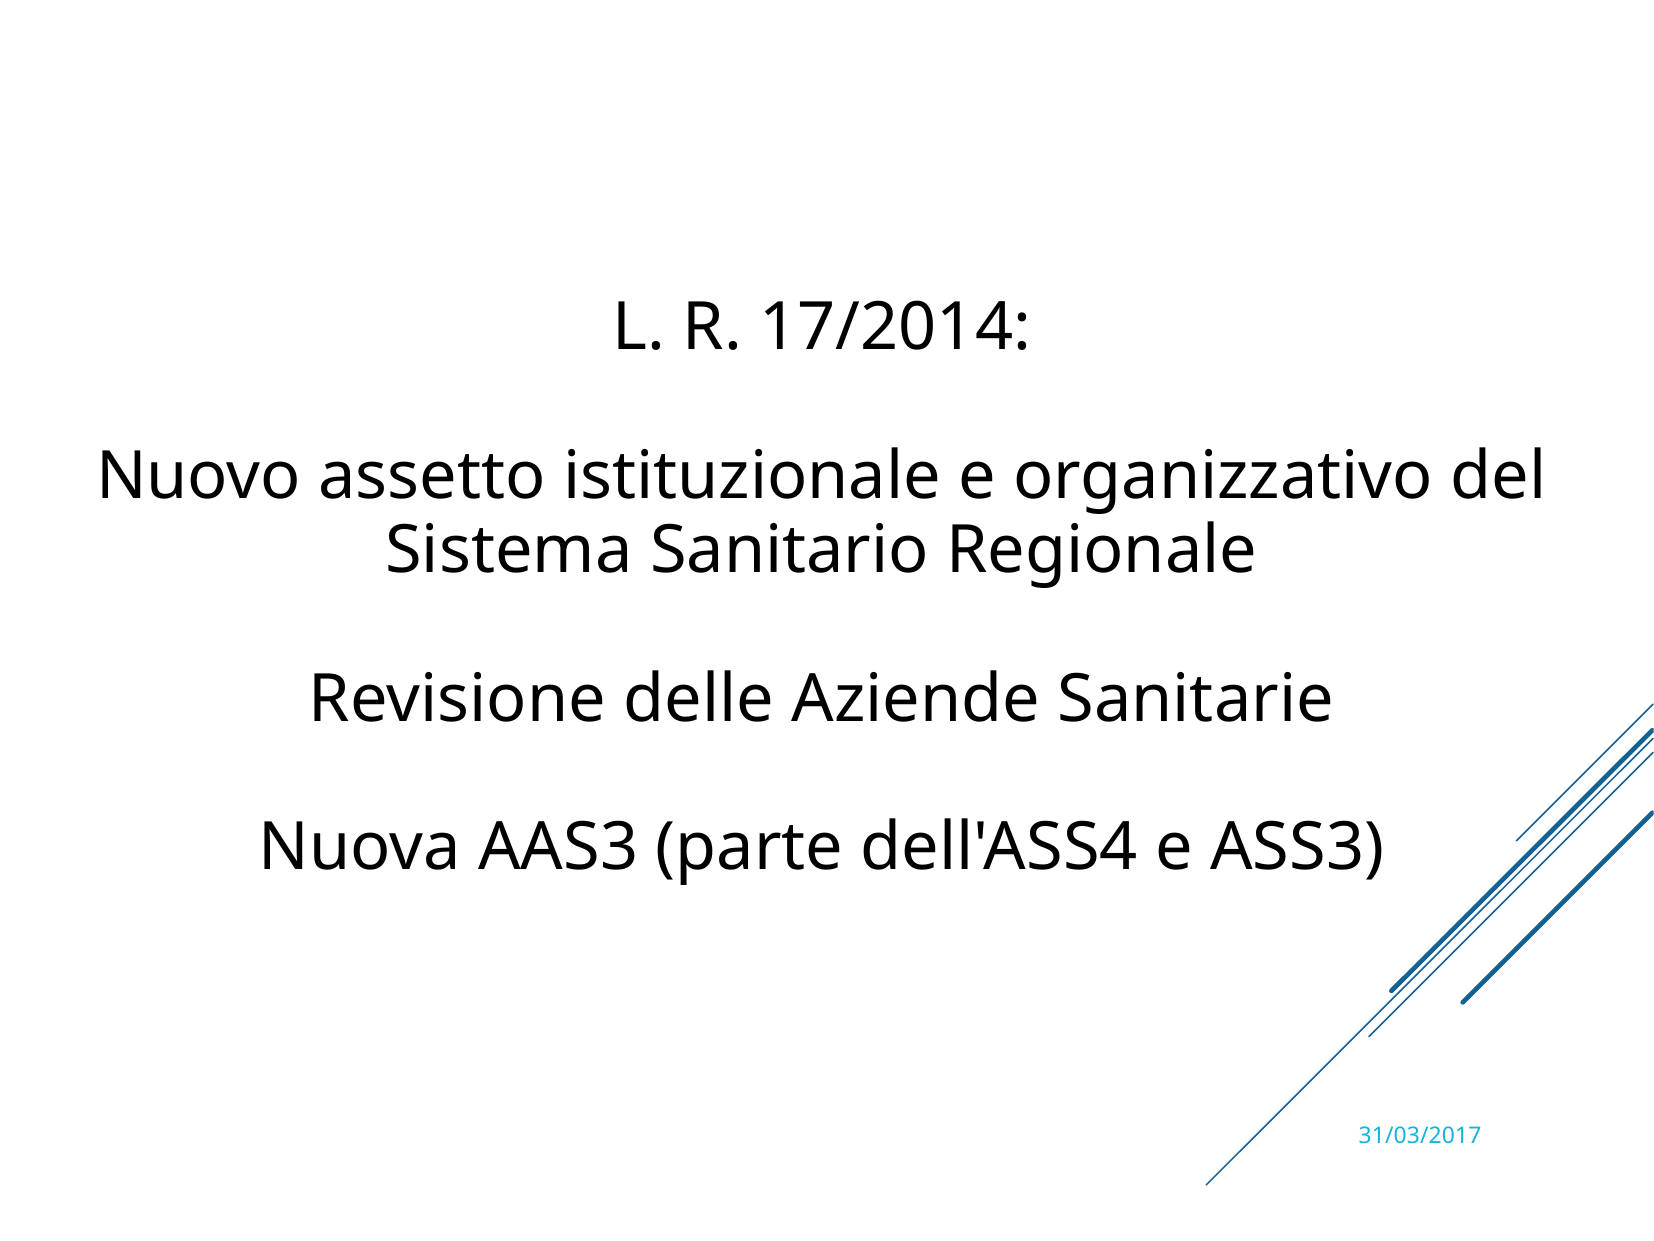

L. R. 17/2014:
Nuovo assetto istituzionale e organizzativo del Sistema Sanitario Regionale
Revisione delle Aziende Sanitarie
Nuova AAS3 (parte dell'ASS4 e ASS3)
31/03/2017